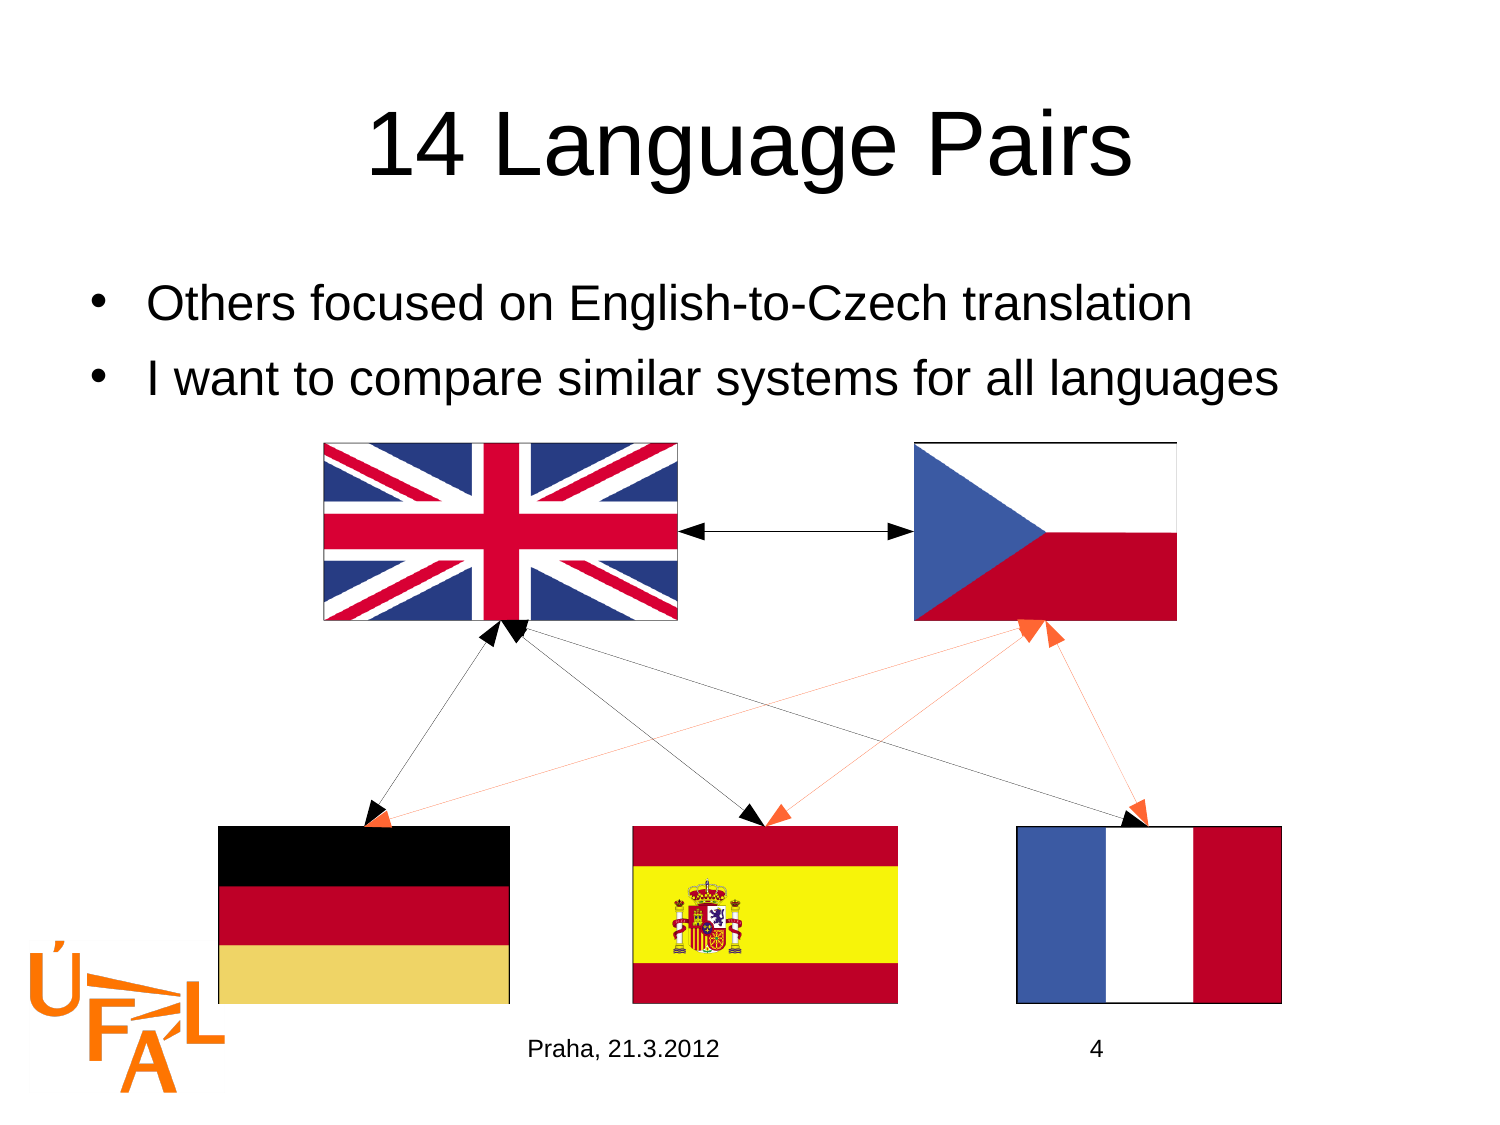

# 14 Language Pairs
Others focused on English-to-Czech translation
I want to compare similar systems for all languages
Praha, 21.3.2012
4